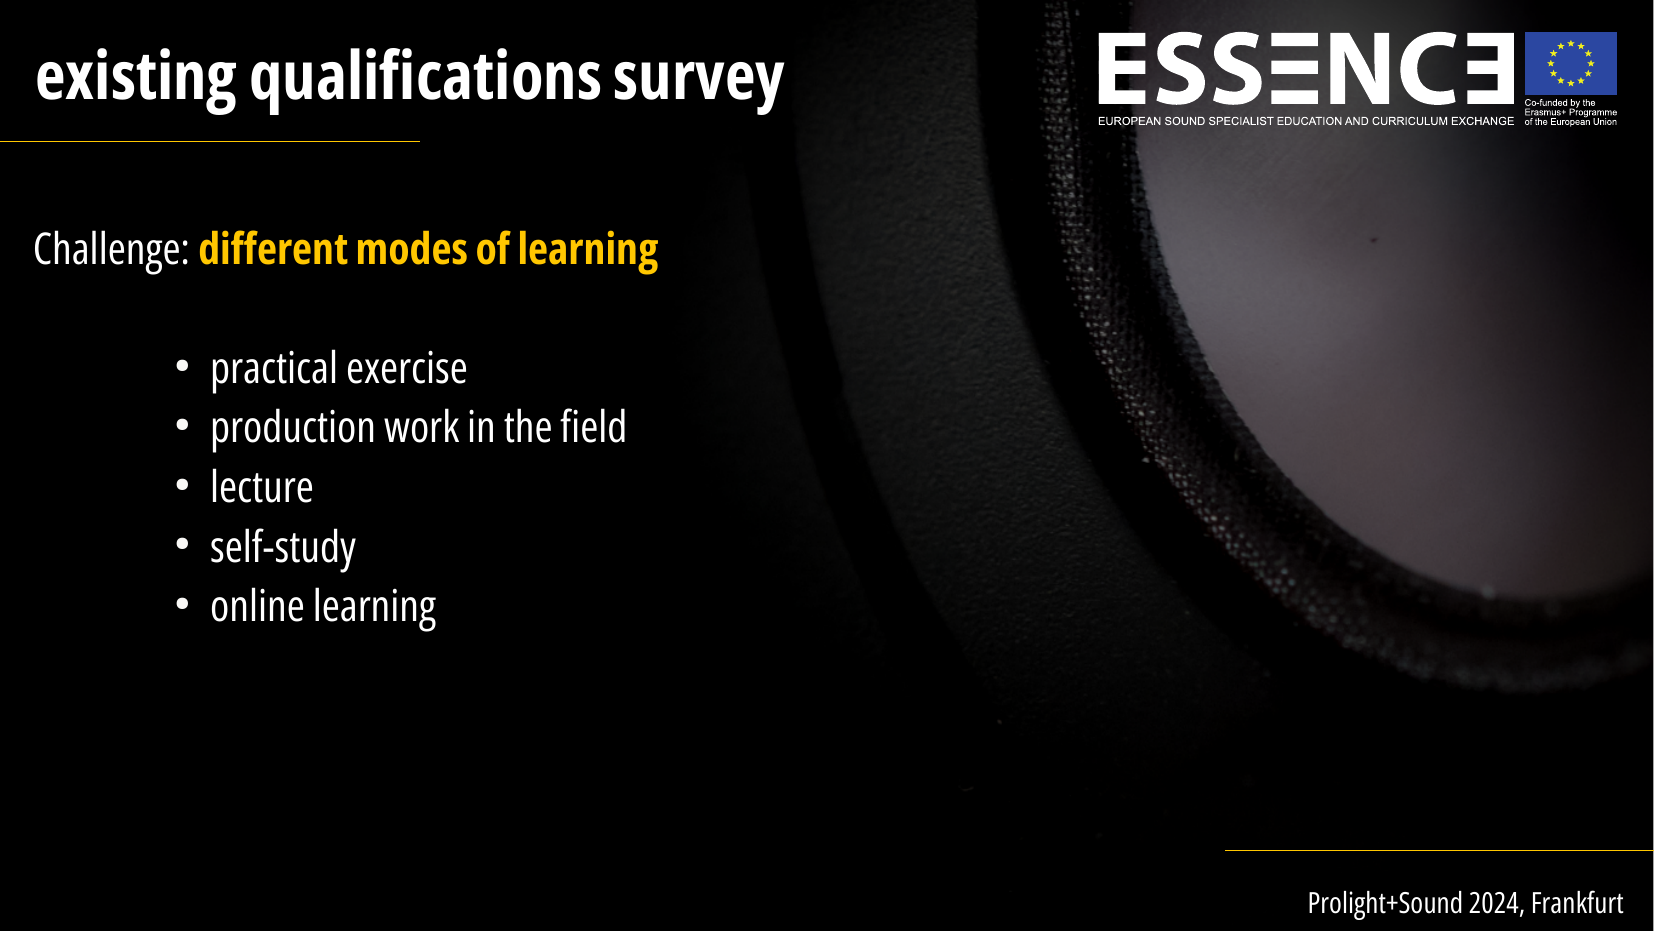

# existing qualifications survey
Challenge: different modes of learning
practical exercise
production work in the field
lecture
self-study
online learning